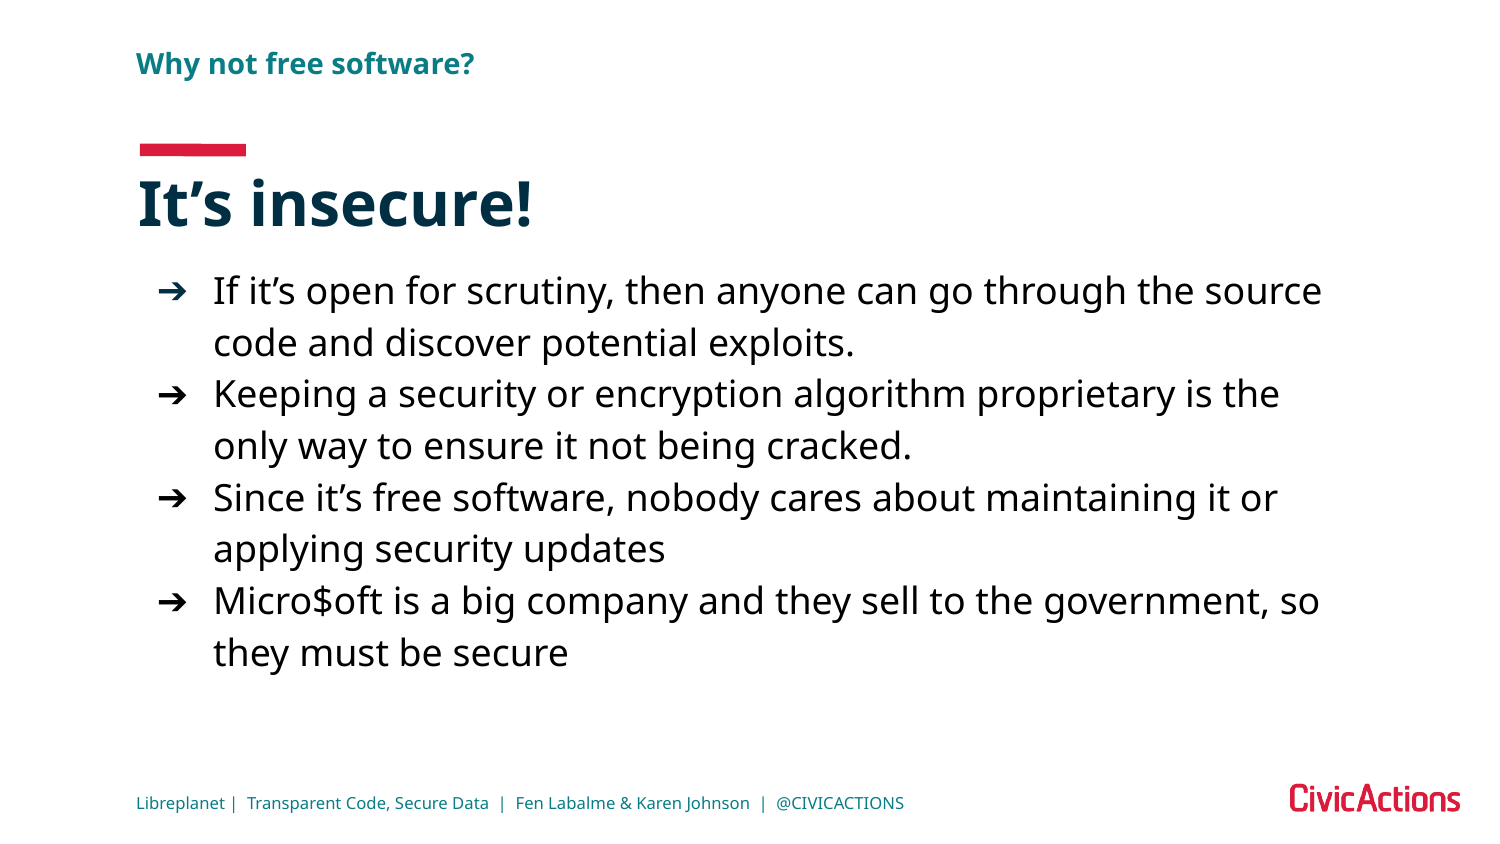

# Why not free software?
It’s insecure!
If it’s open for scrutiny, then anyone can go through the source code and discover potential exploits.
Keeping a security or encryption algorithm proprietary is the only way to ensure it not being cracked.
Since it’s free software, nobody cares about maintaining it or applying security updates
Micro$oft is a big company and they sell to the government, so they must be secure
Libreplanet | Transparent Code, Secure Data | Fen Labalme & Karen Johnson | @CIVICACTIONS